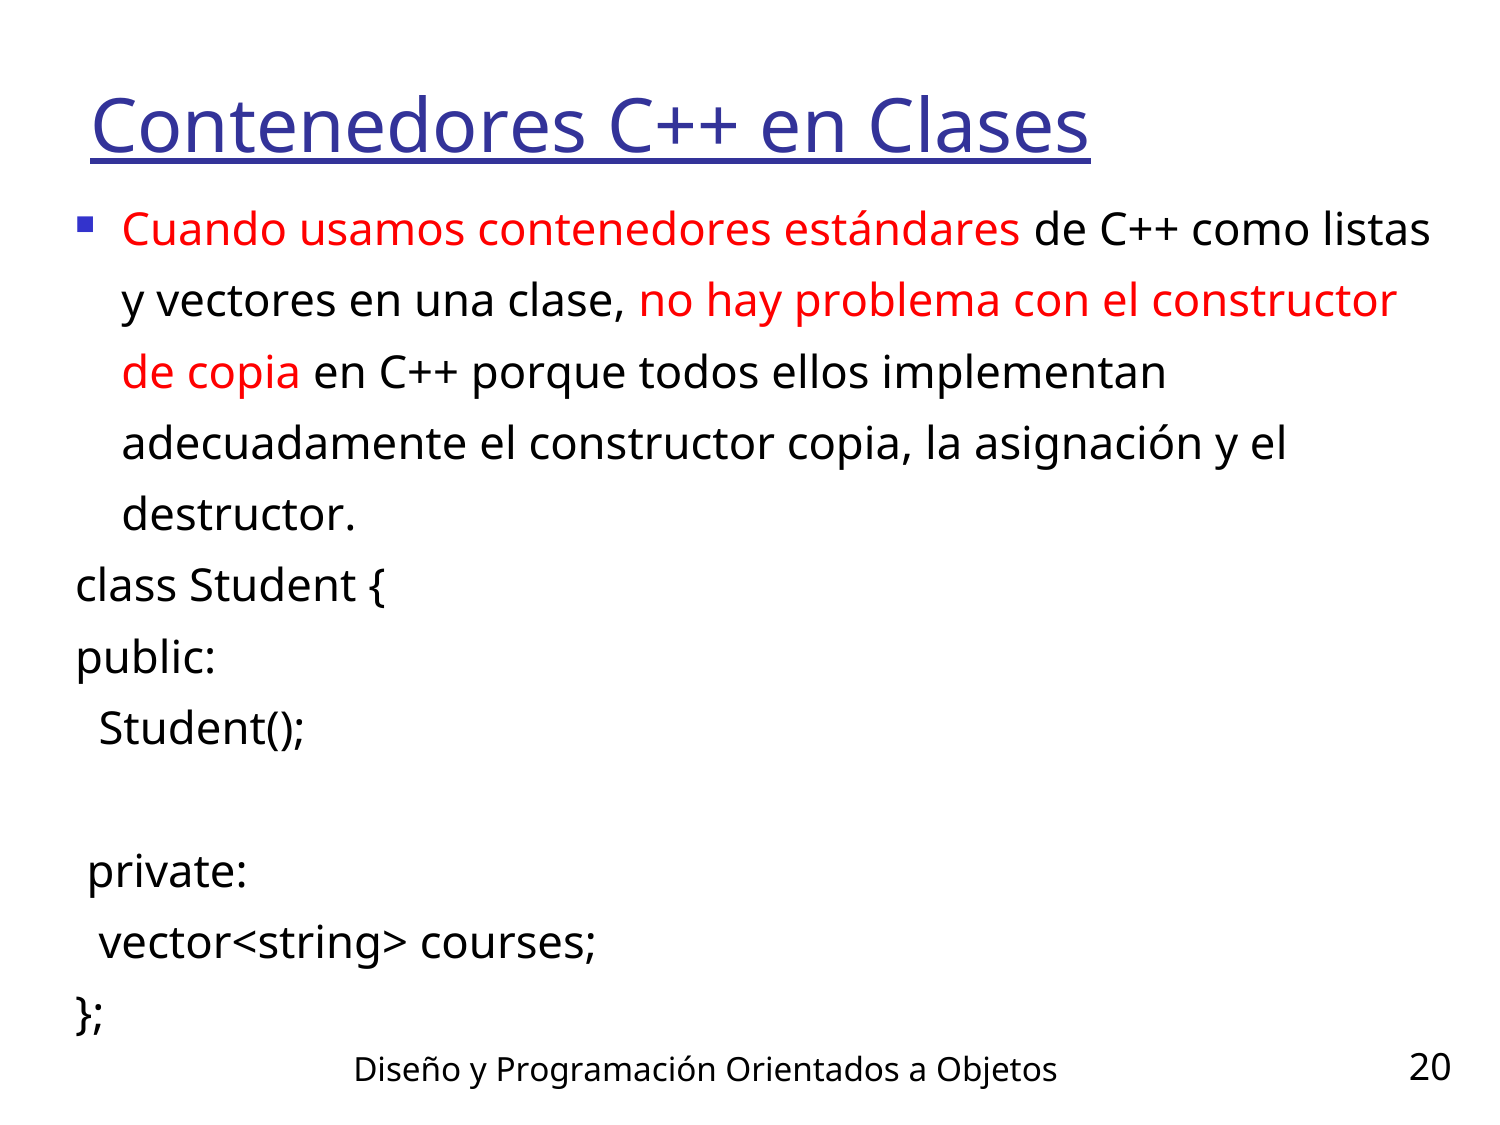

# Contenedores C++ en Clases
Cuando usamos contenedores estándares de C++ como listas y vectores en una clase, no hay problema con el constructor de copia en C++ porque todos ellos implementan adecuadamente el constructor copia, la asignación y el destructor.
class Student {
public:
 Student();
 private:
 vector<string> courses;
};
Diseño y Programación Orientados a Objetos
20